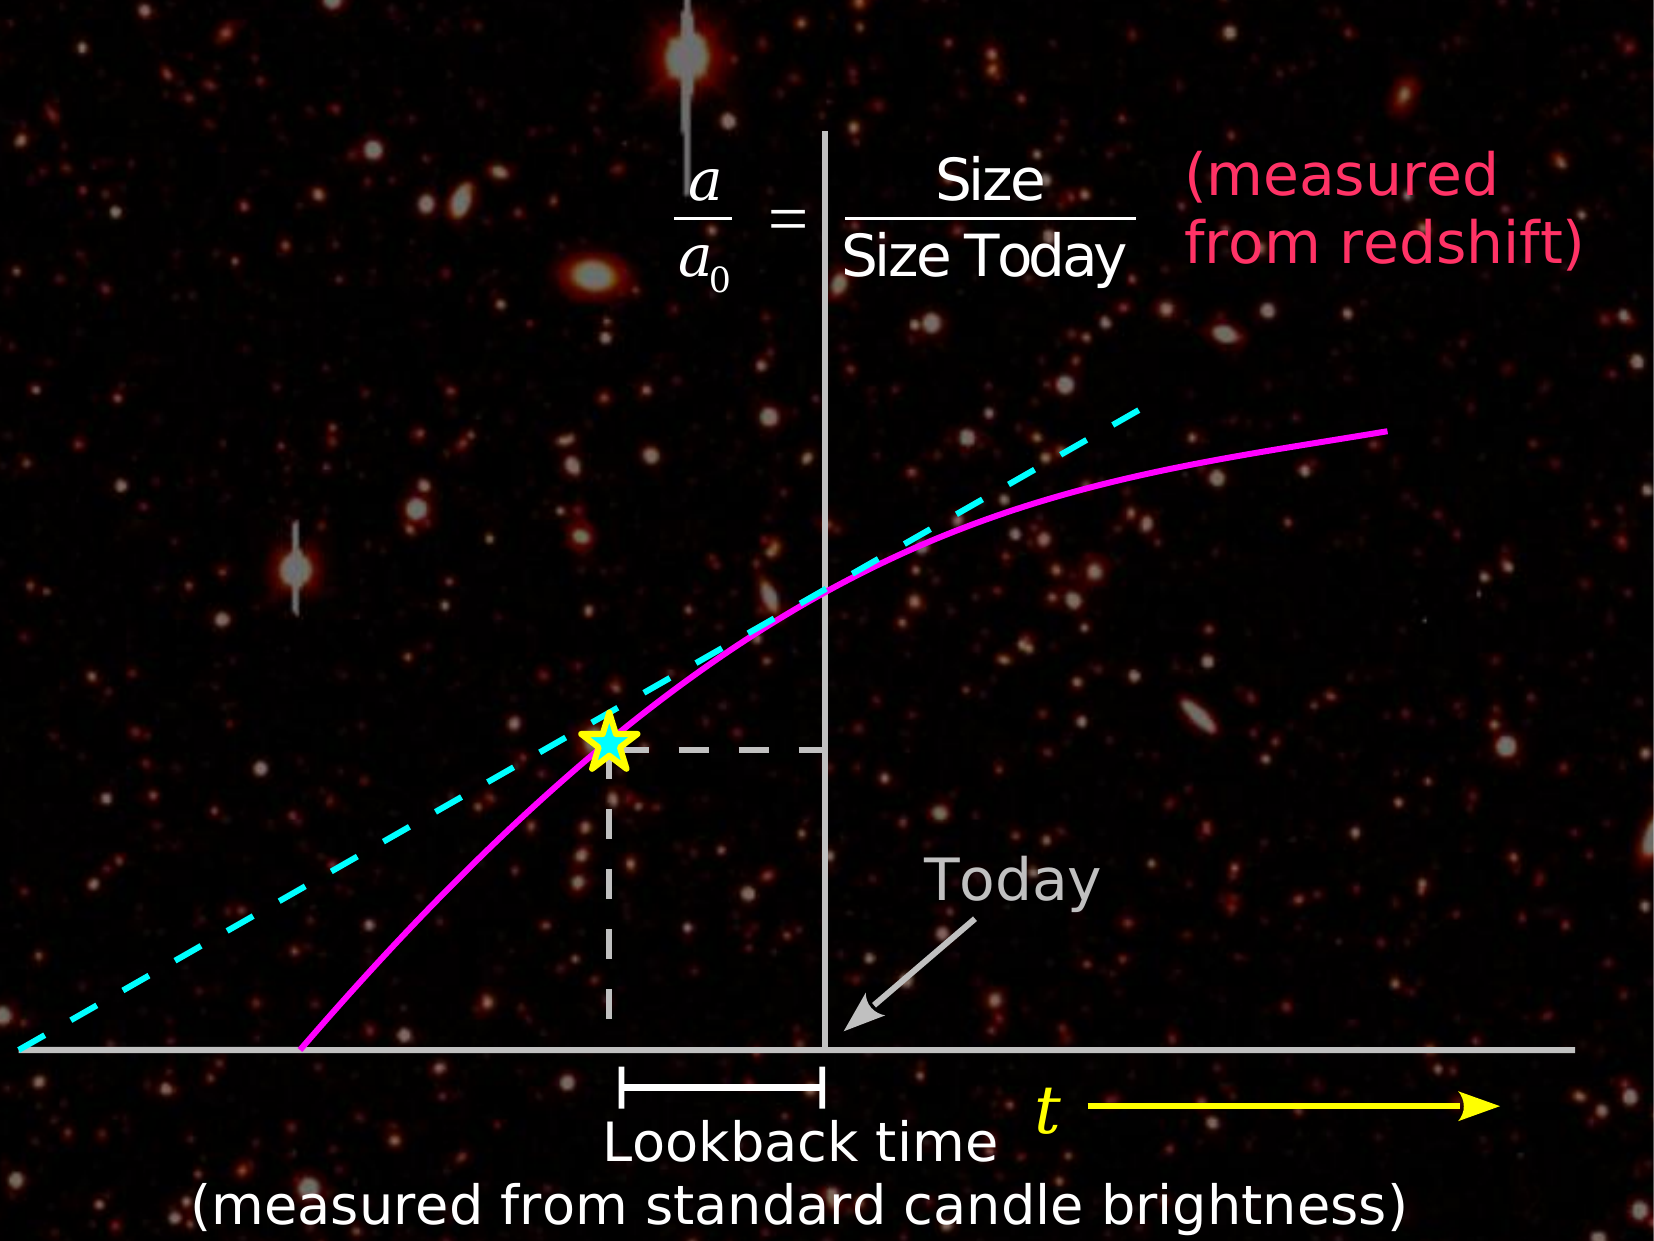

(measured
from redshift)
Today
t
Lookback time
(measured from standard candle brightness)